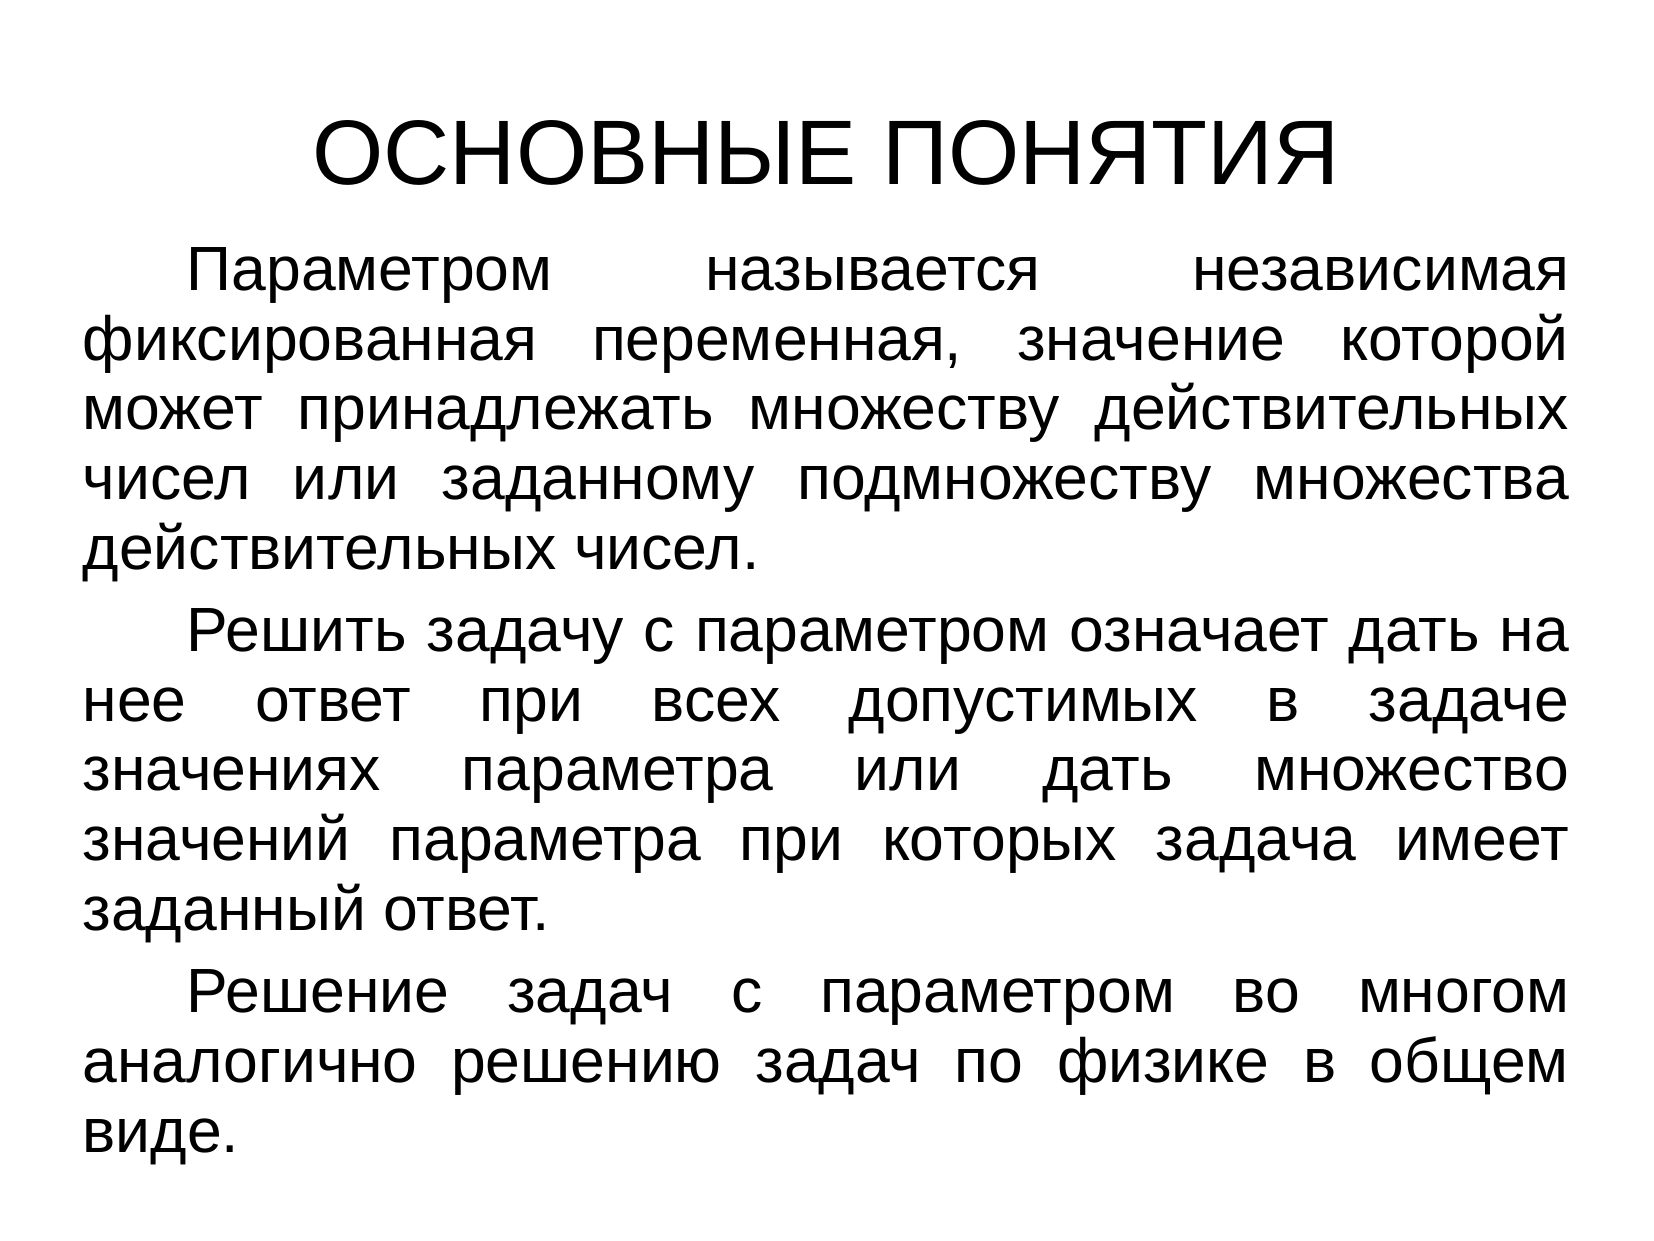

# ОСНОВНЫЕ ПОНЯТИЯ
Параметром называется независимая фиксированная переменная, значение которой может принадлежать множеству действительных чисел или заданному подмножеству множества действительных чисел.
Решить задачу с параметром означает дать на нее ответ при всех допустимых в задаче значениях параметра или дать множество значений параметра при которых задача имеет заданный ответ.
Решение задач с параметром во многом аналогично решению задач по физике в общем виде.